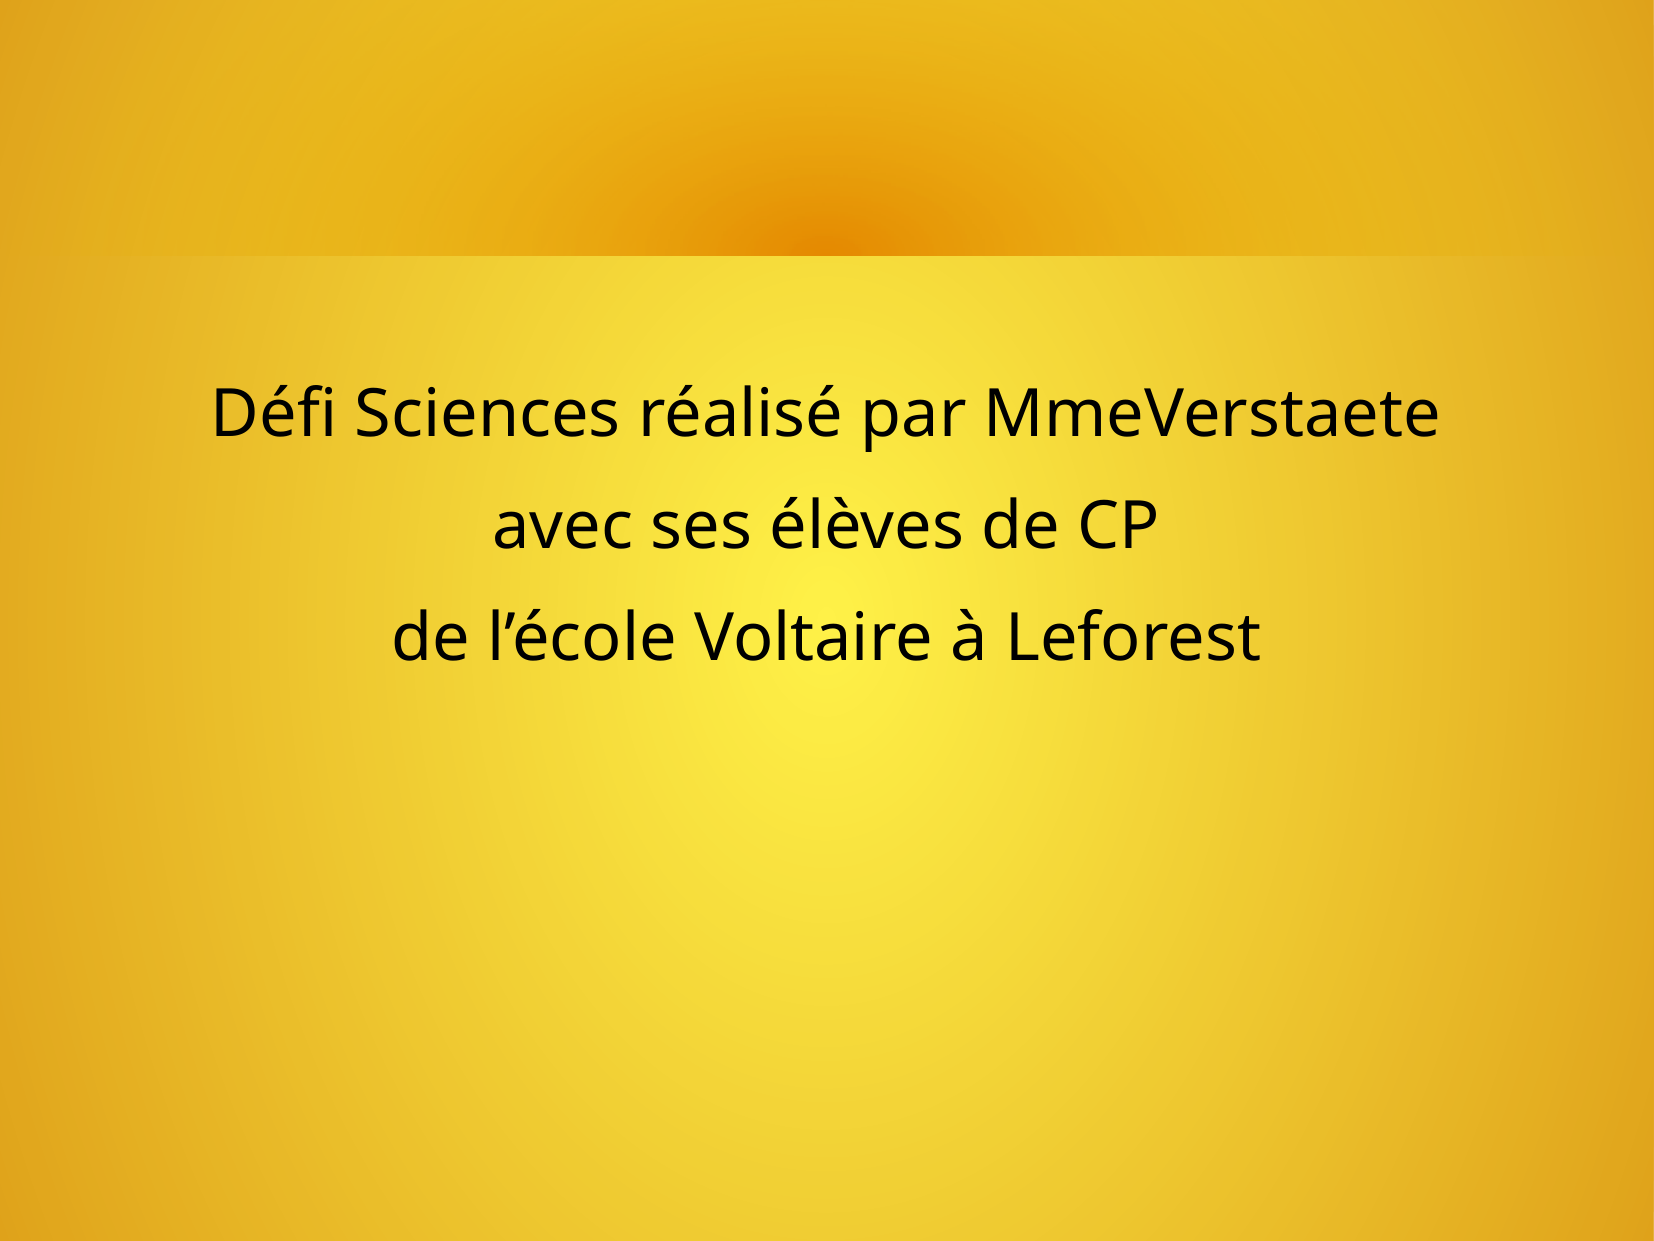

# Défi Sciences réalisé par MmeVerstaete
avec ses élèves de CP
de l’école Voltaire à Leforest